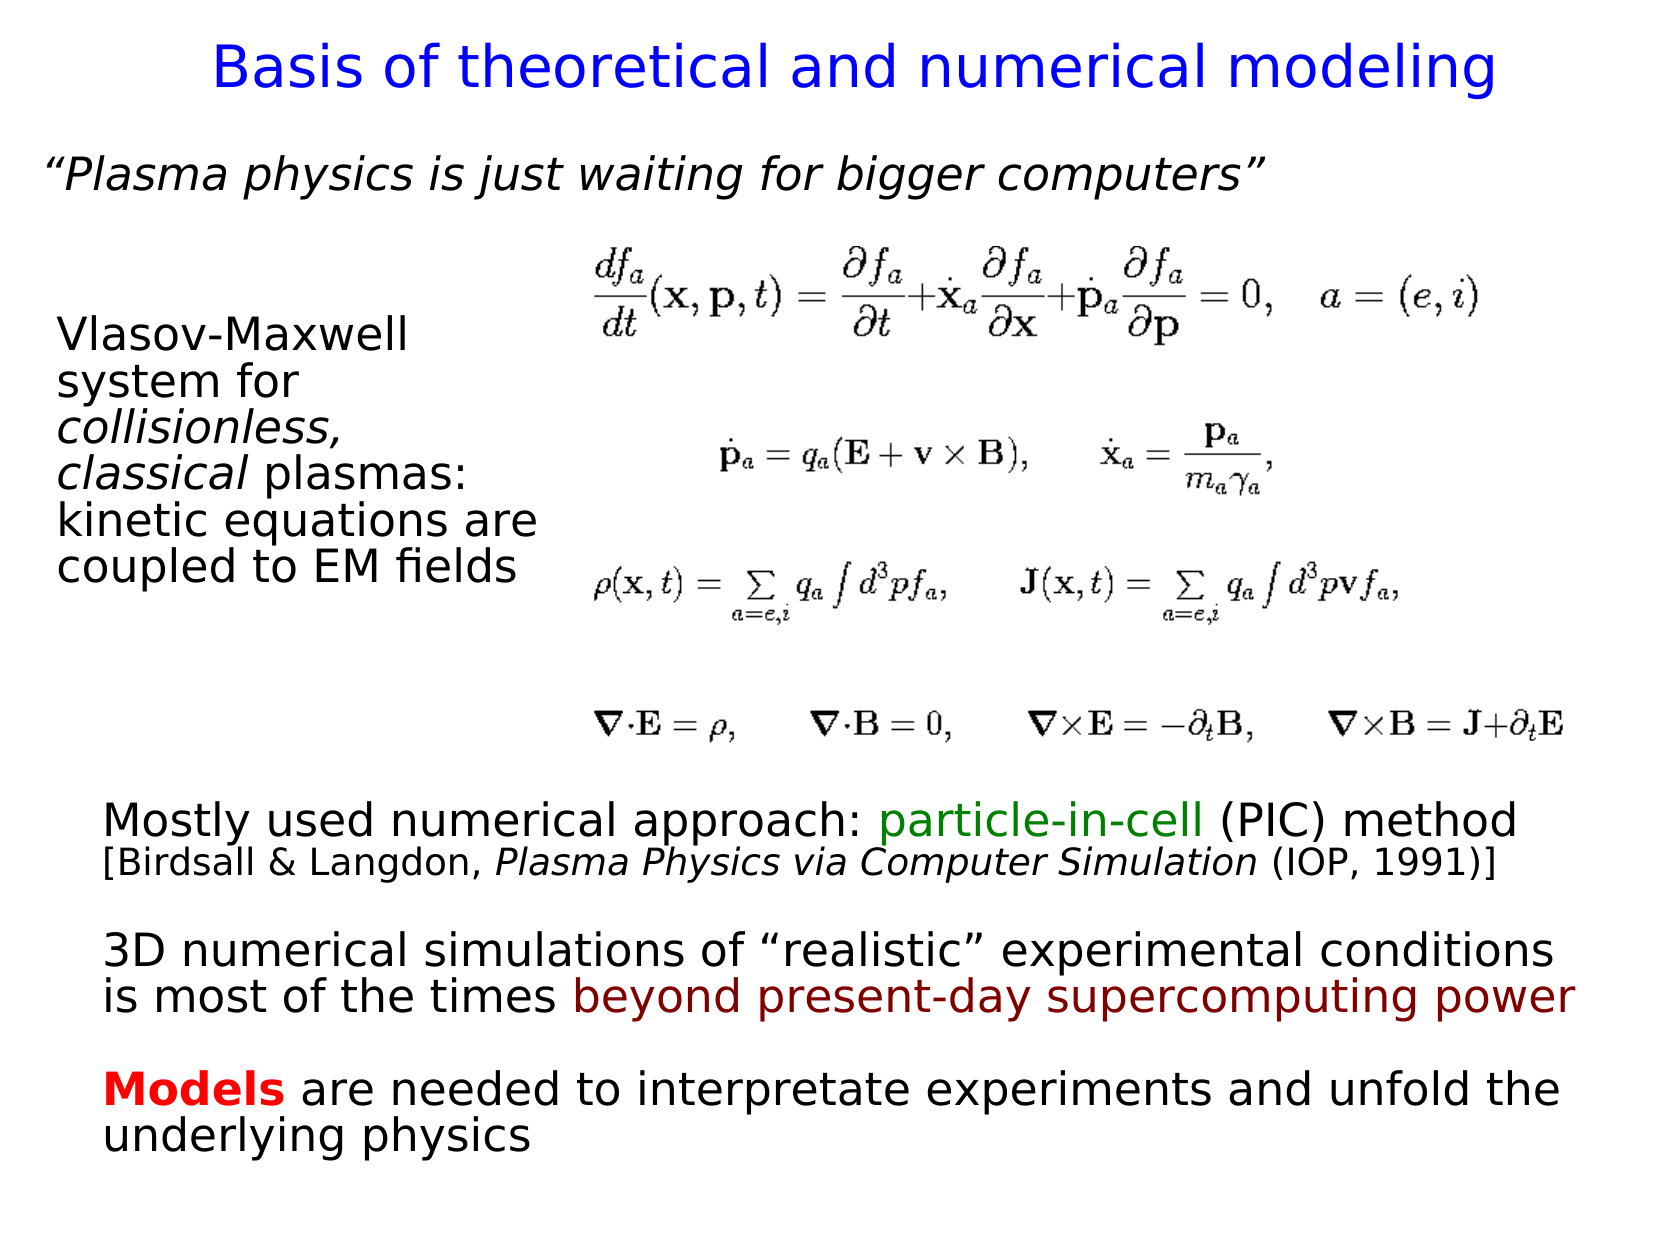

Basis of theoretical and numerical modeling
“Plasma physics is just waiting for bigger computers”
Vlasov-Maxwell
system for
collisionless,
classical plasmas:
kinetic equations are
coupled to EM fields
Mostly used numerical approach: particle-in-cell (PIC) method
[Birdsall & Langdon, Plasma Physics via Computer Simulation (IOP, 1991)]
3D numerical simulations of “realistic” experimental conditions
is most of the times beyond present-day supercomputing power
Models are needed to interpretate experiments and unfold the
underlying physics